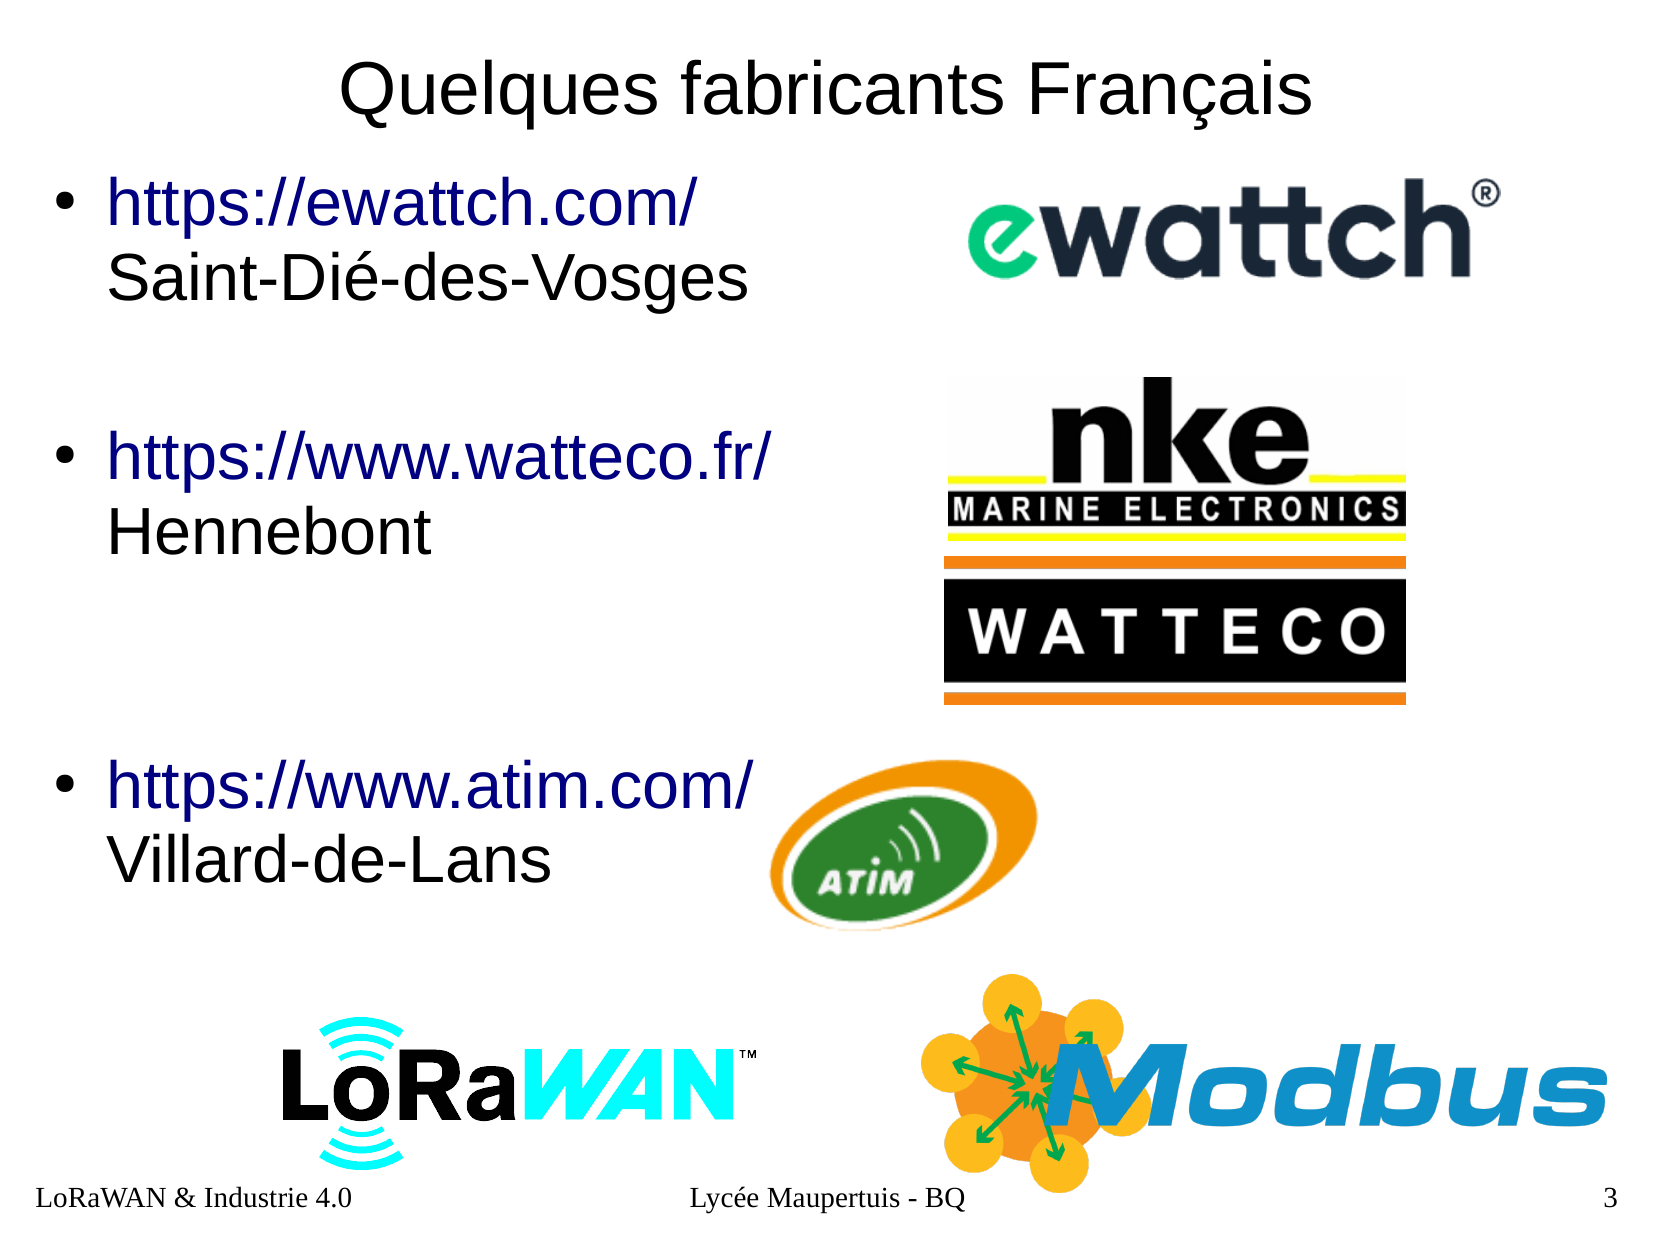

# Quelques fabricants Français
https://ewattch.com/
Saint-Dié-des-Vosges
https://www.watteco.fr/
Hennebont
https://www.atim.com/
Villard-de-Lans
LoRaWAN & Industrie 4.0
Lycée Maupertuis - BQ
3